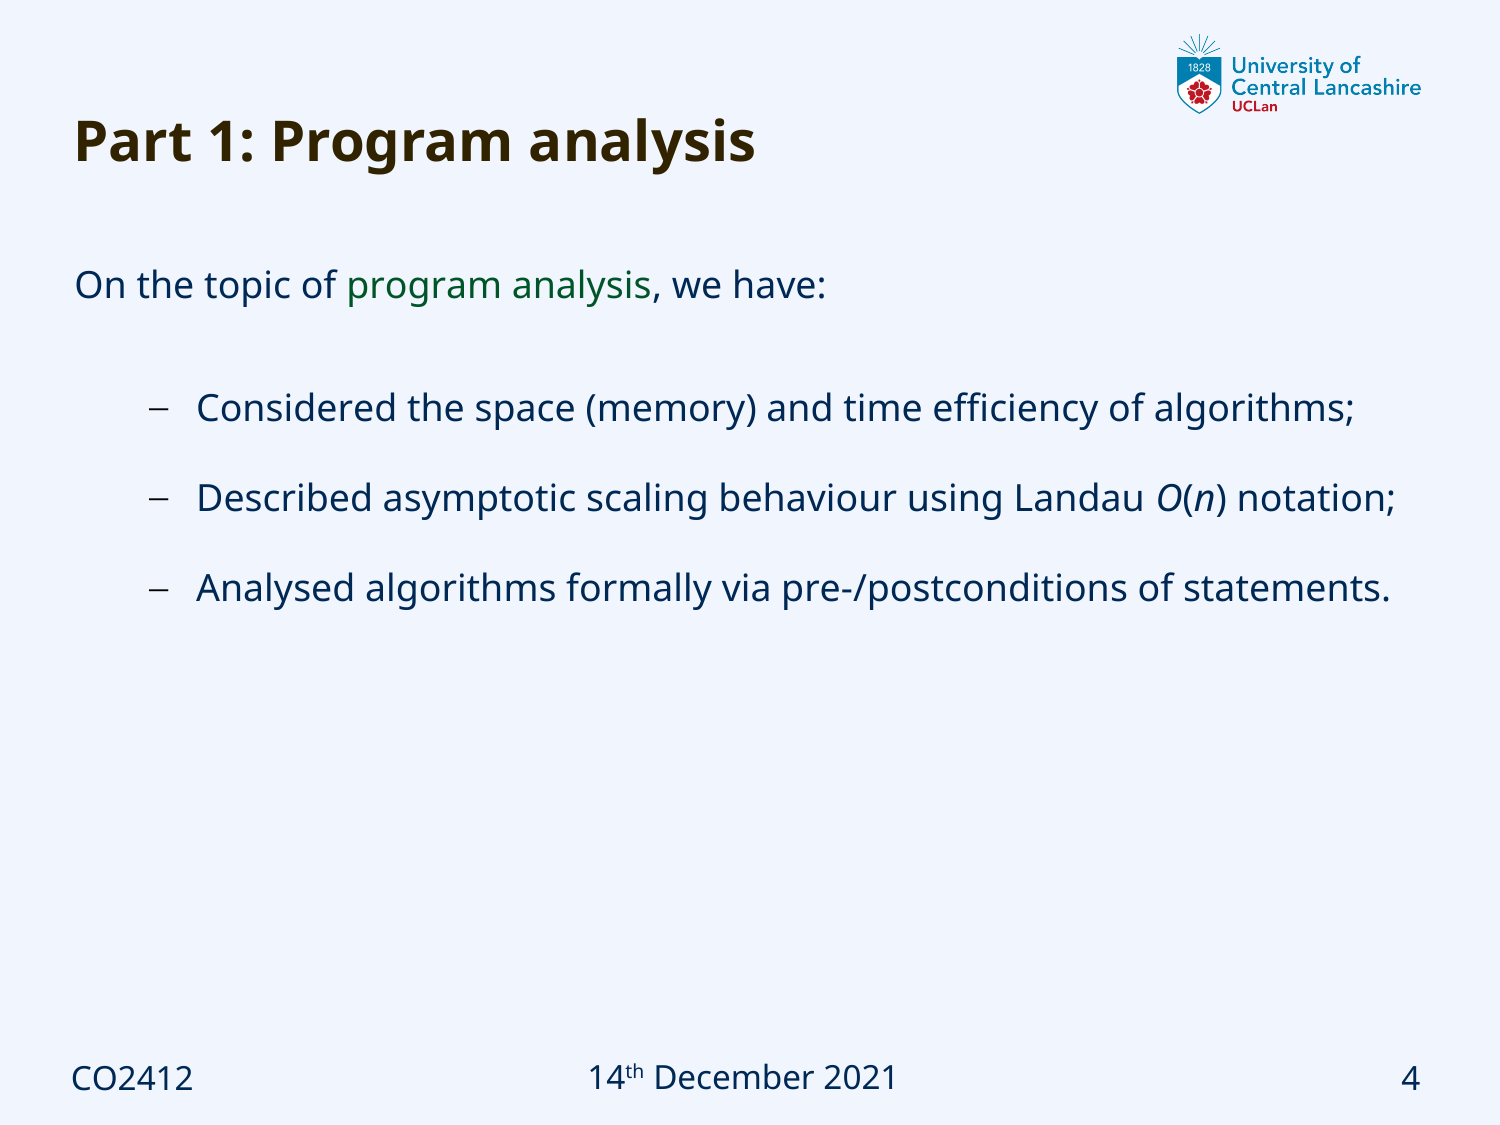

# Part 1: Program analysis
On the topic of program analysis, we have:
Considered the space (memory) and time efficiency of algorithms;
Described asymptotic scaling behaviour using Landau O(n) notation;
Analysed algorithms formally via pre-/postconditions of statements.